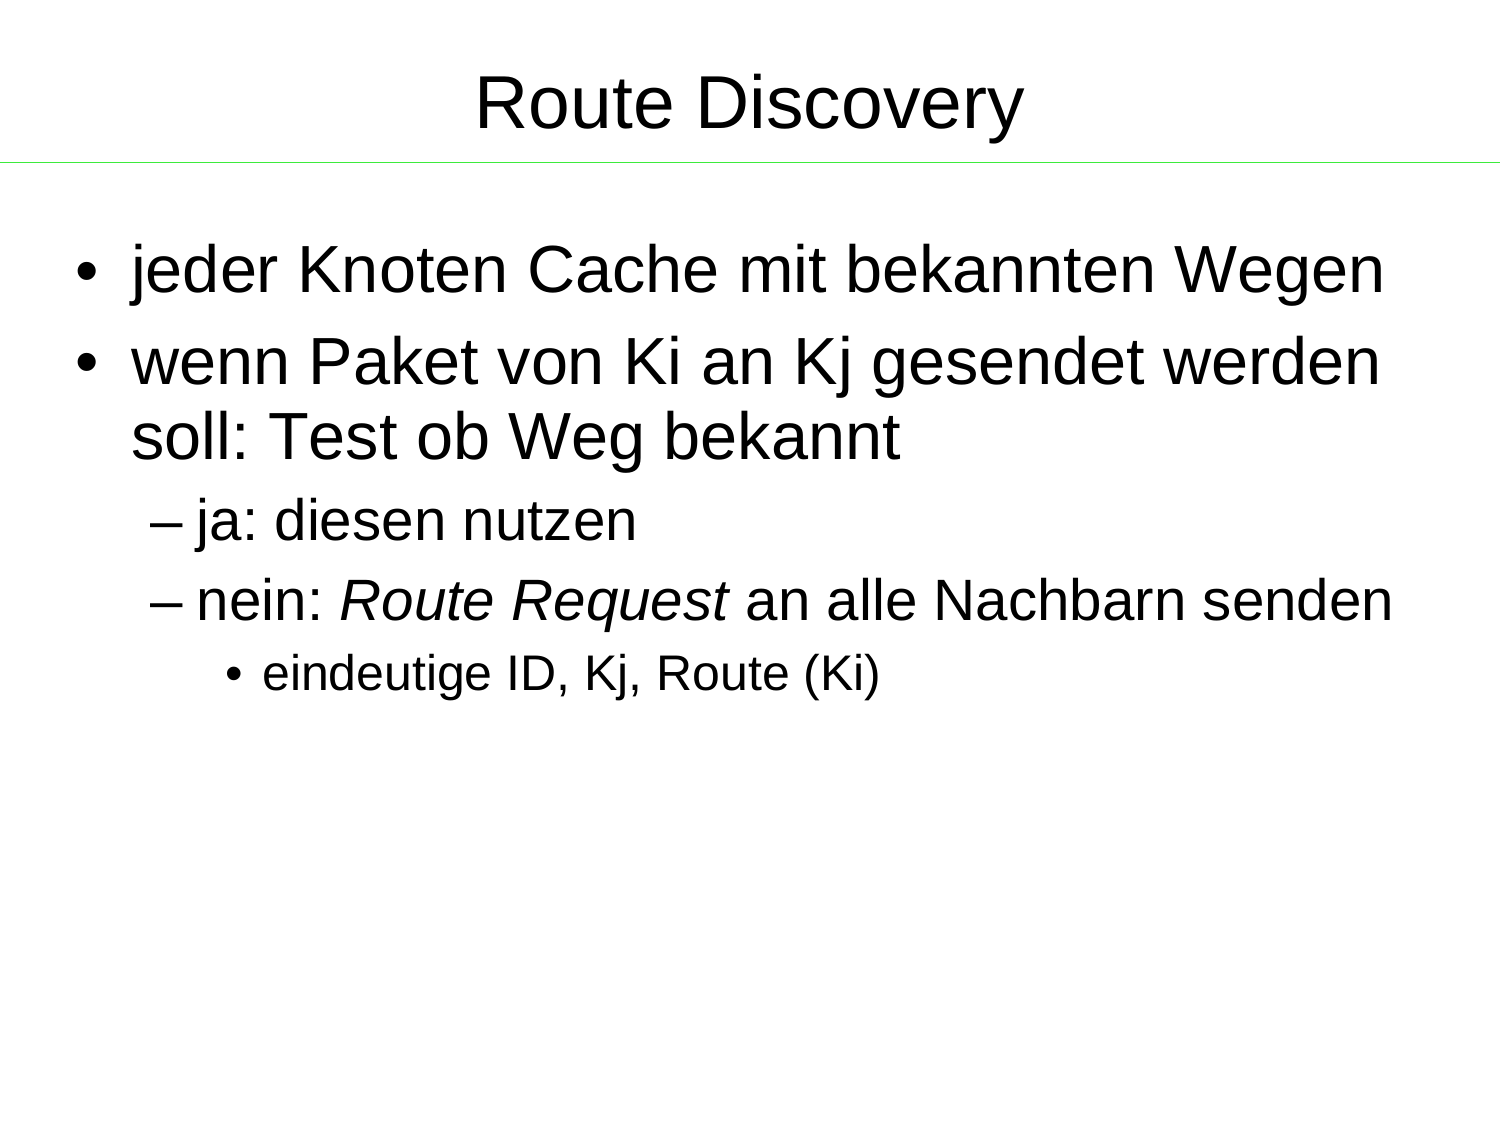

# Route Discovery
jeder Knoten Cache mit bekannten Wegen
wenn Paket von Ki an Kj gesendet werden soll: Test ob Weg bekannt
ja: diesen nutzen
nein: Route Request an alle Nachbarn senden
eindeutige ID, Kj, Route (Ki)